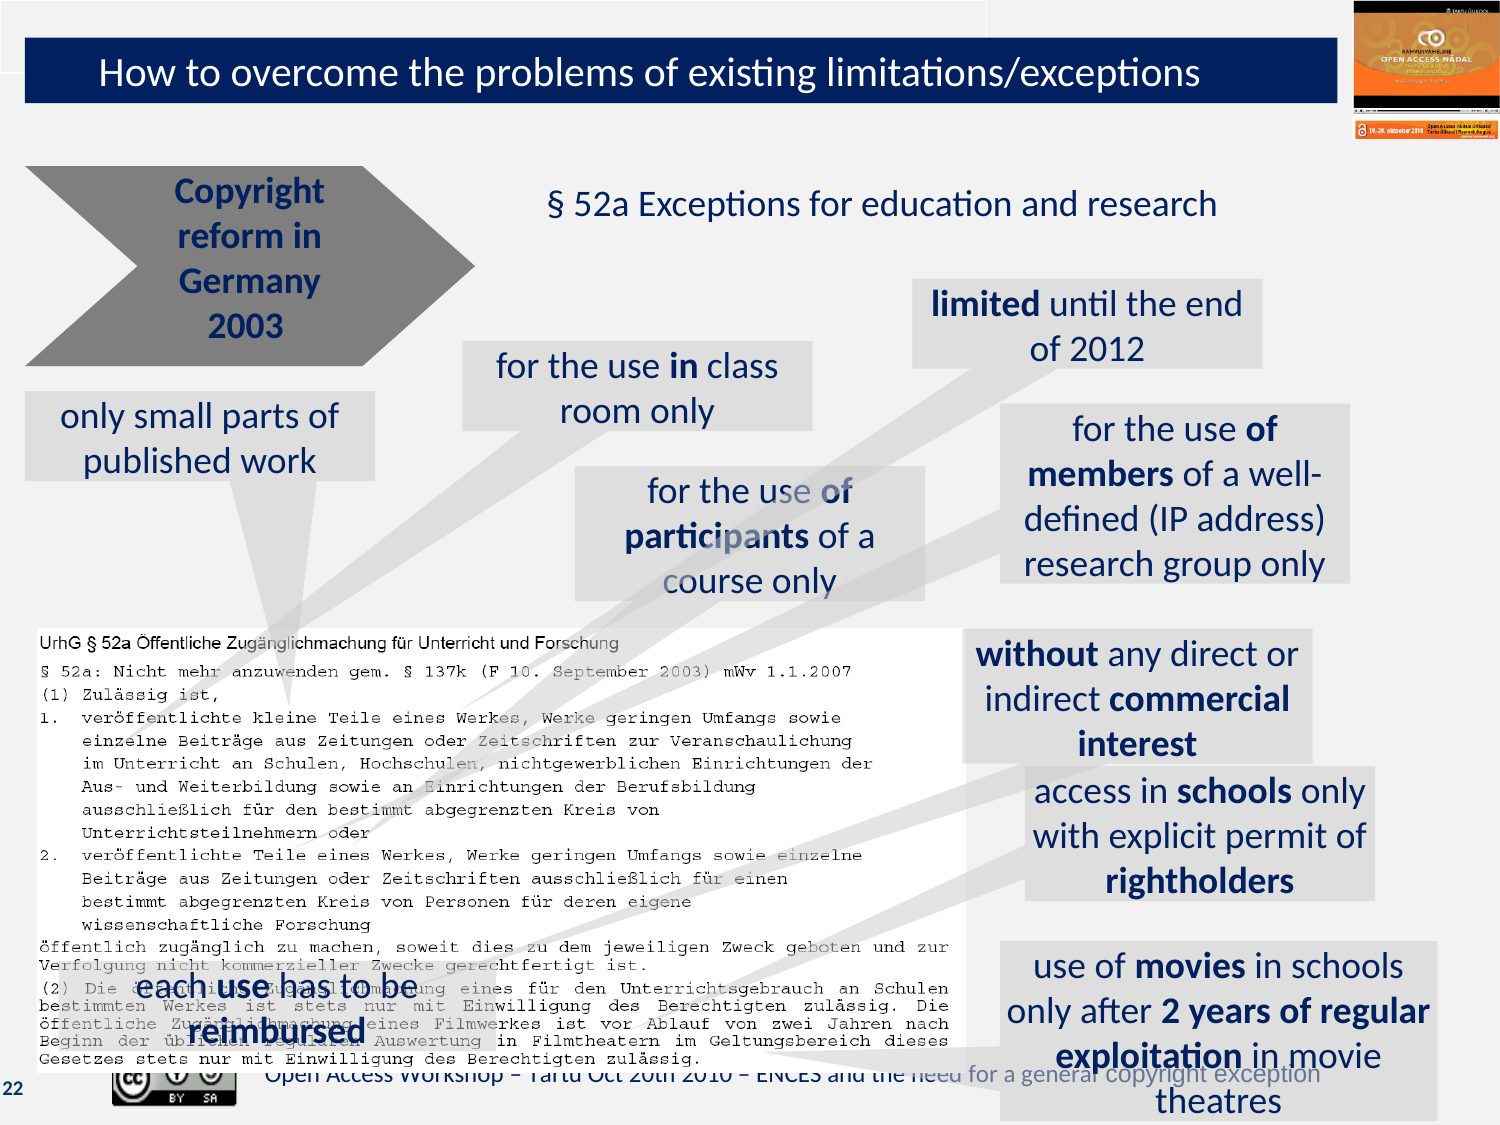

How to overcome the problems of existing limitations/exceptions
Copyright
reform in
Germany 2003
 § 52a Exceptions for education and research
limited until the end of 2012
for the use in class room only
only small parts of published work
for the use of members of a well-defined (IP address) research group only
for the use of participants of a course only
without any direct or indirect commercial interest
access in schools only with explicit permit of rightholders
use of movies in schools only after 2 years of regular exploitation in movie theatres
each use has to be reimbursed